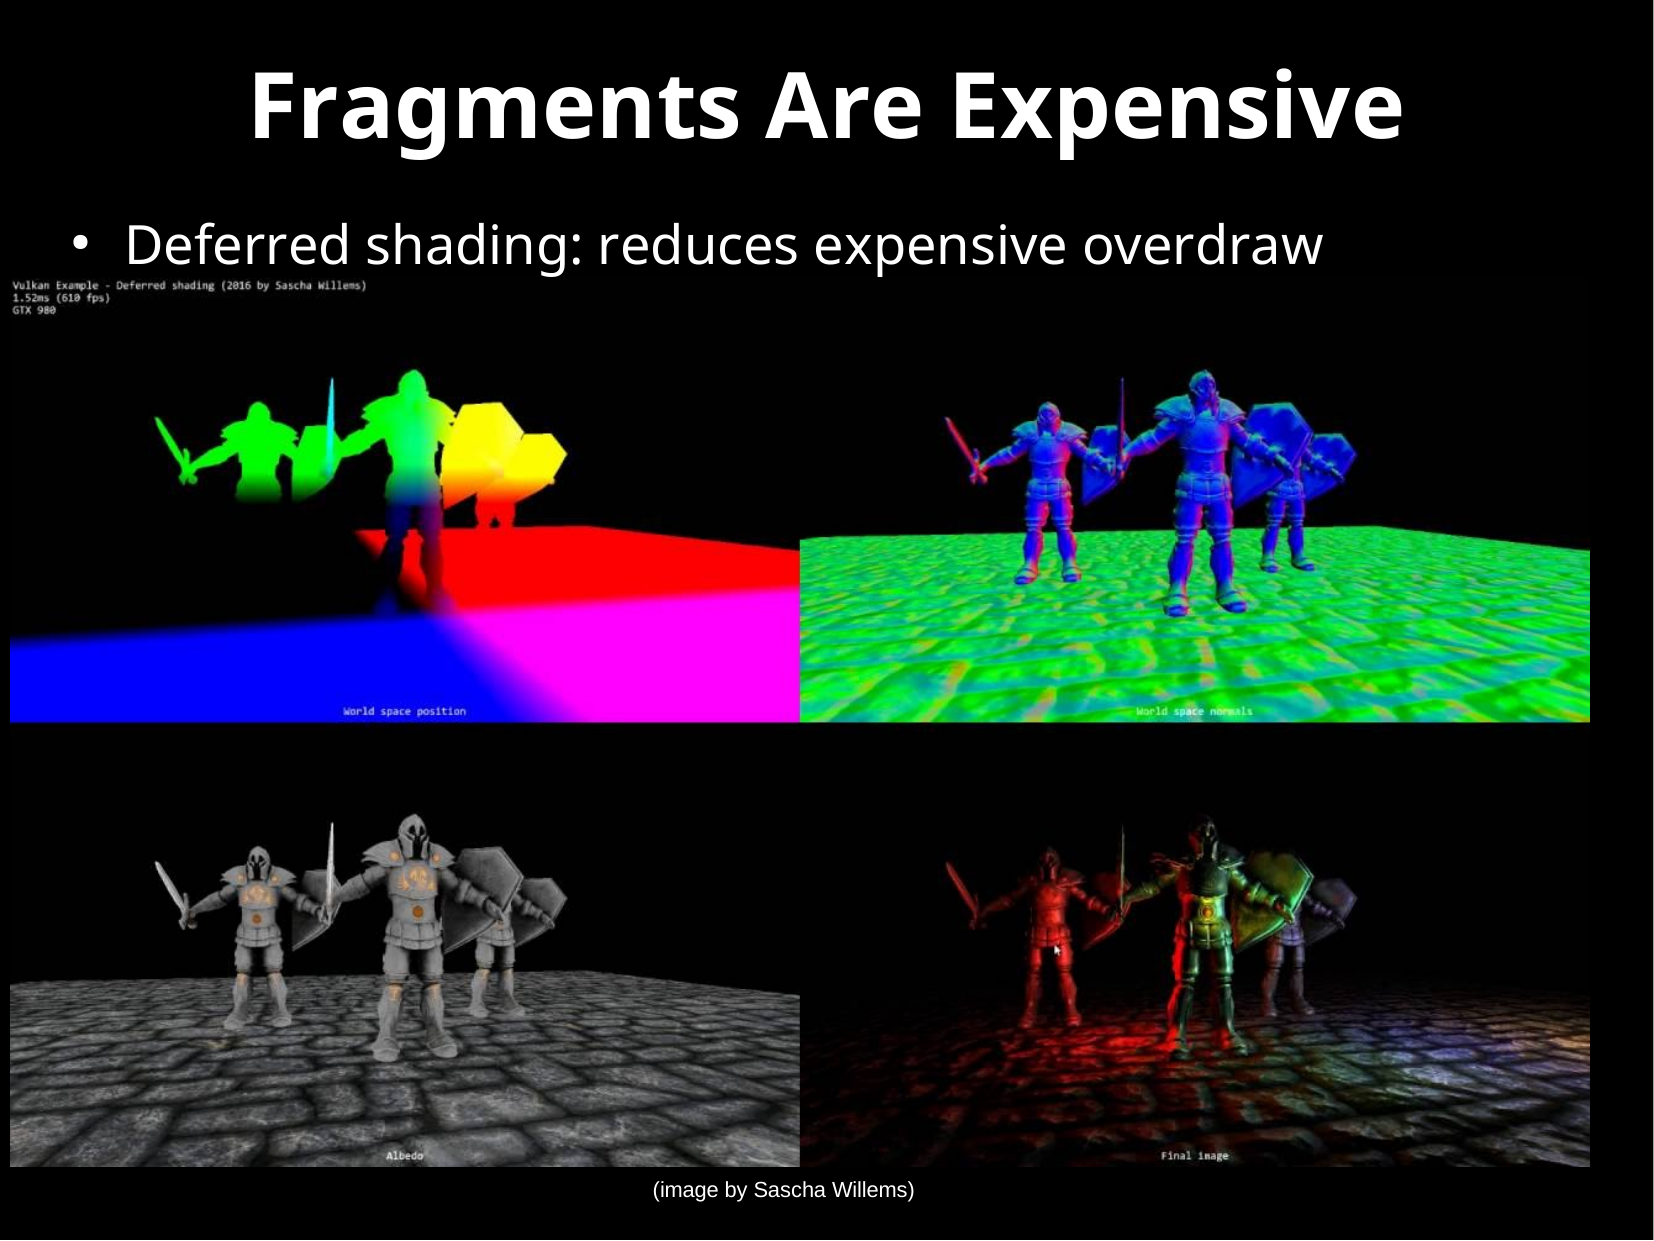

# Fragments Are Expensive
Deferred shading: reduces expensive overdraw
2
(image by Sascha Willems)